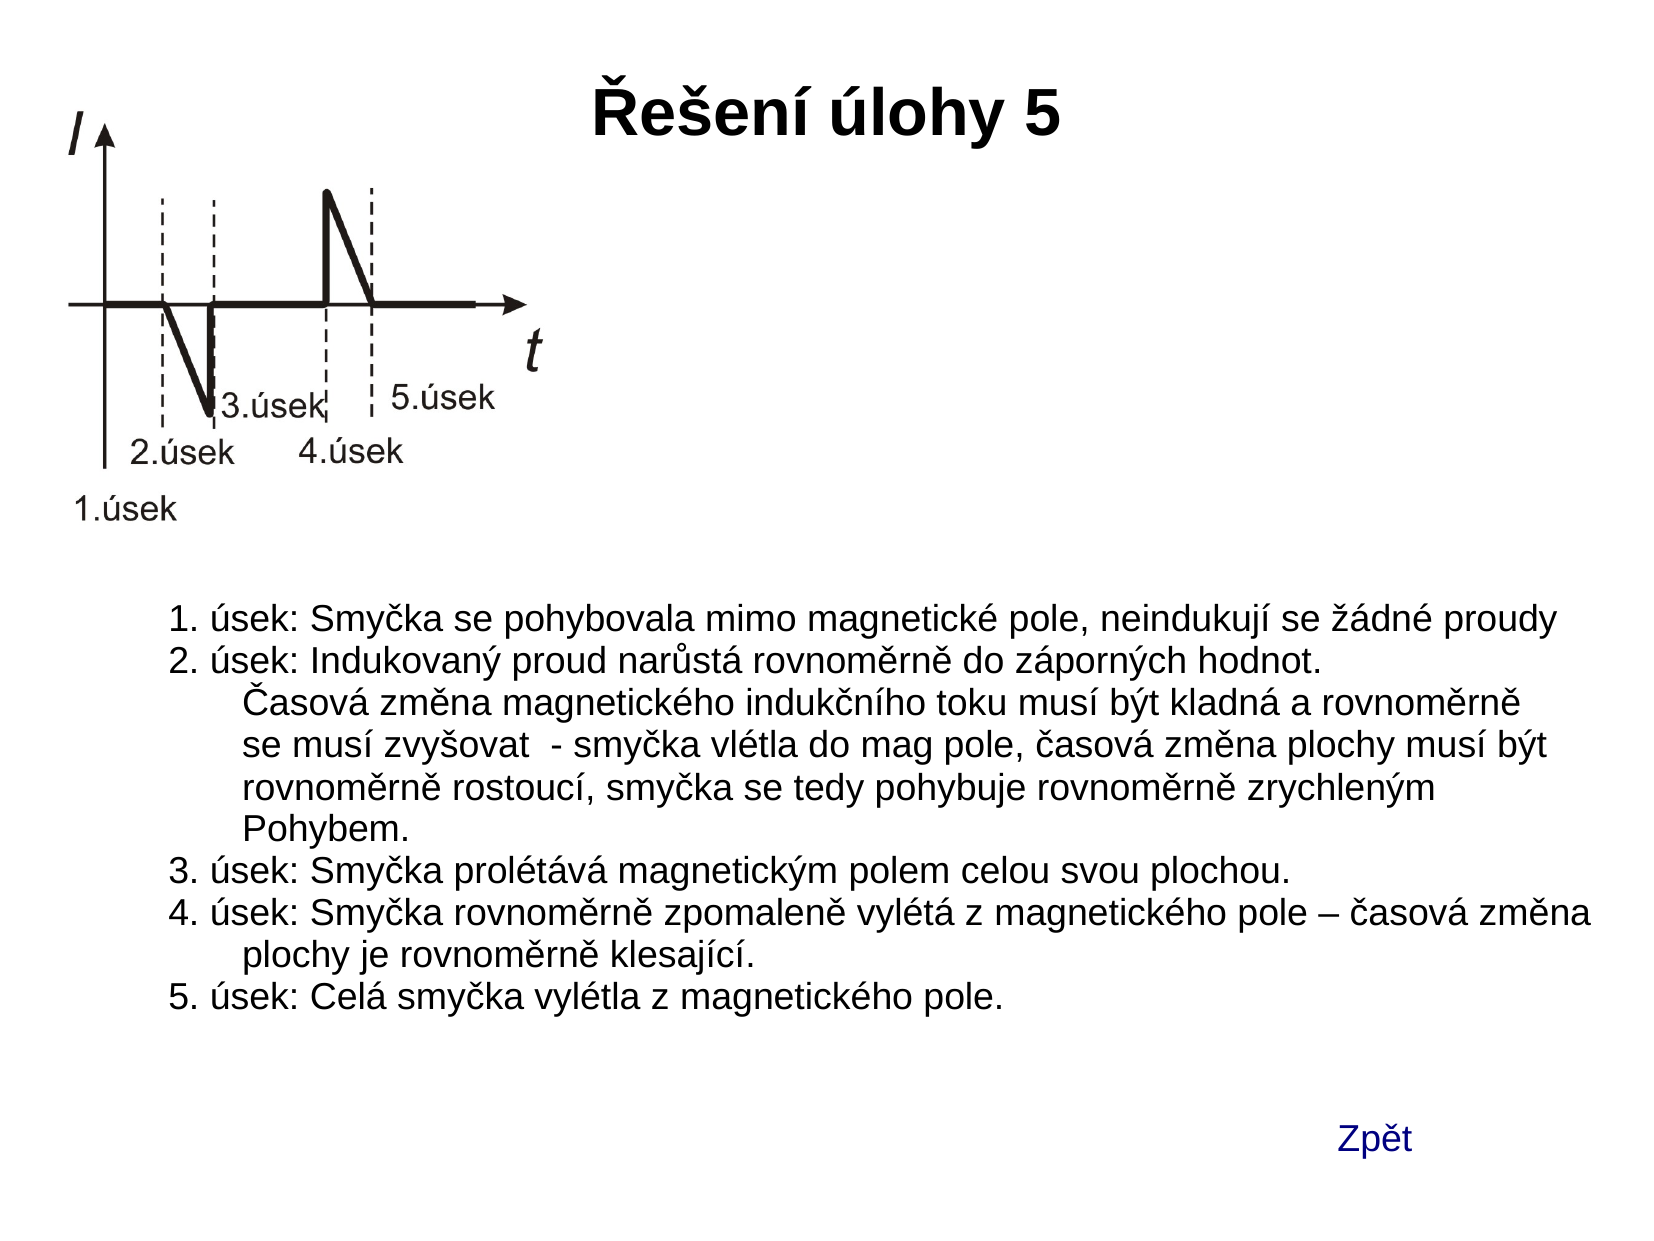

# Řešení úlohy 5
1. úsek: Smyčka se pohybovala mimo magnetické pole, neindukují se žádné proudy
2. úsek: Indukovaný proud narůstá rovnoměrně do záporných hodnot.
	Časová změna magnetického indukčního toku musí být kladná a rovnoměrně
	se musí zvyšovat - smyčka vlétla do mag pole, časová změna plochy musí být
	rovnoměrně rostoucí, smyčka se tedy pohybuje rovnoměrně zrychleným
	Pohybem.
3. úsek: Smyčka prolétává magnetickým polem celou svou plochou.
4. úsek: Smyčka rovnoměrně zpomaleně vylétá z magnetického pole – časová změna
	plochy je rovnoměrně klesající.
5. úsek: Celá smyčka vylétla z magnetického pole.
Zpět